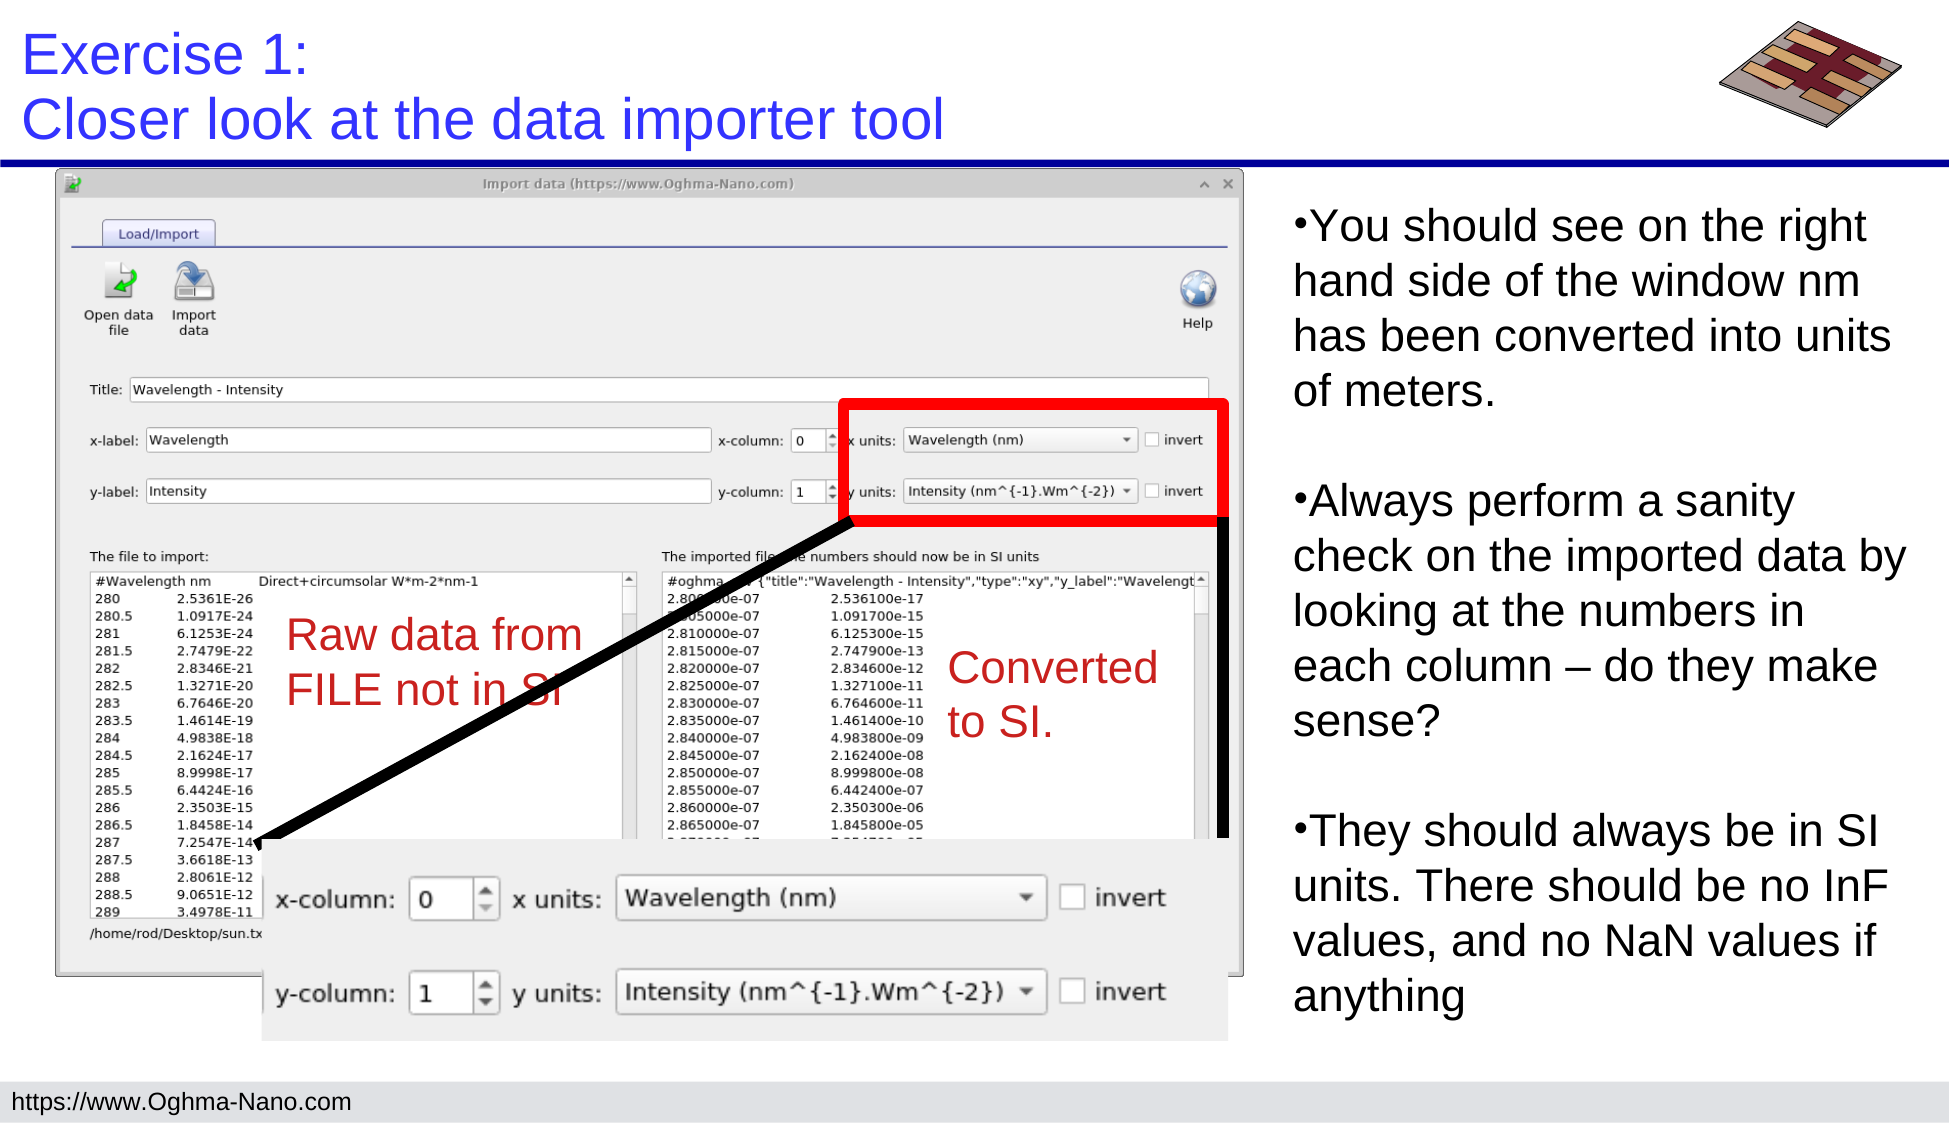

# Exercise 1: Closer look at the data importer tool
You should see on the right hand side of the window nm has been converted into units of meters.
Always perform a sanity check on the imported data by looking at the numbers in each column – do they make sense?
They should always be in SI units. There should be no InF values, and no NaN values if anything
Raw data from FILE not in SI
Converted to SI.